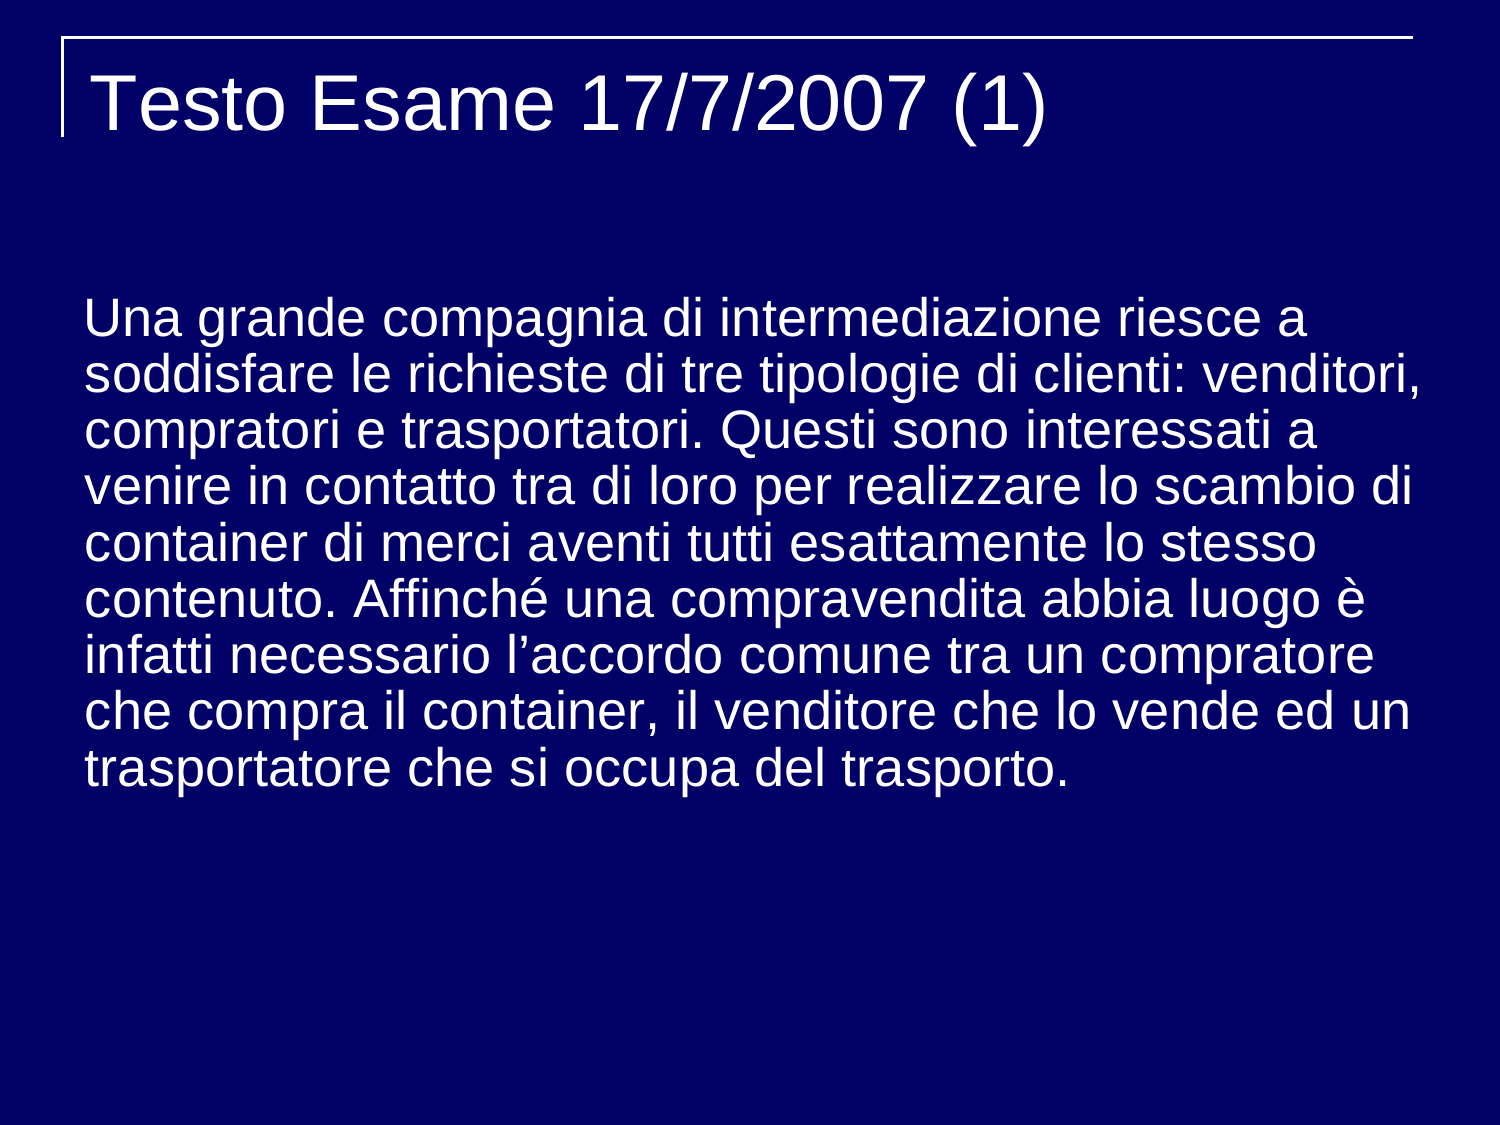

# Testo Esame 17/7/2007 (1)‏
Una grande compagnia di intermediazione riesce a soddisfare le richieste di tre tipologie di clienti: venditori, compratori e trasportatori. Questi sono interessati a venire in contatto tra di loro per realizzare lo scambio di container di merci aventi tutti esattamente lo stesso contenuto. Affinché una compravendita abbia luogo è infatti necessario l’accordo comune tra un compratore che compra il container, il venditore che lo vende ed un trasportatore che si occupa del trasporto.